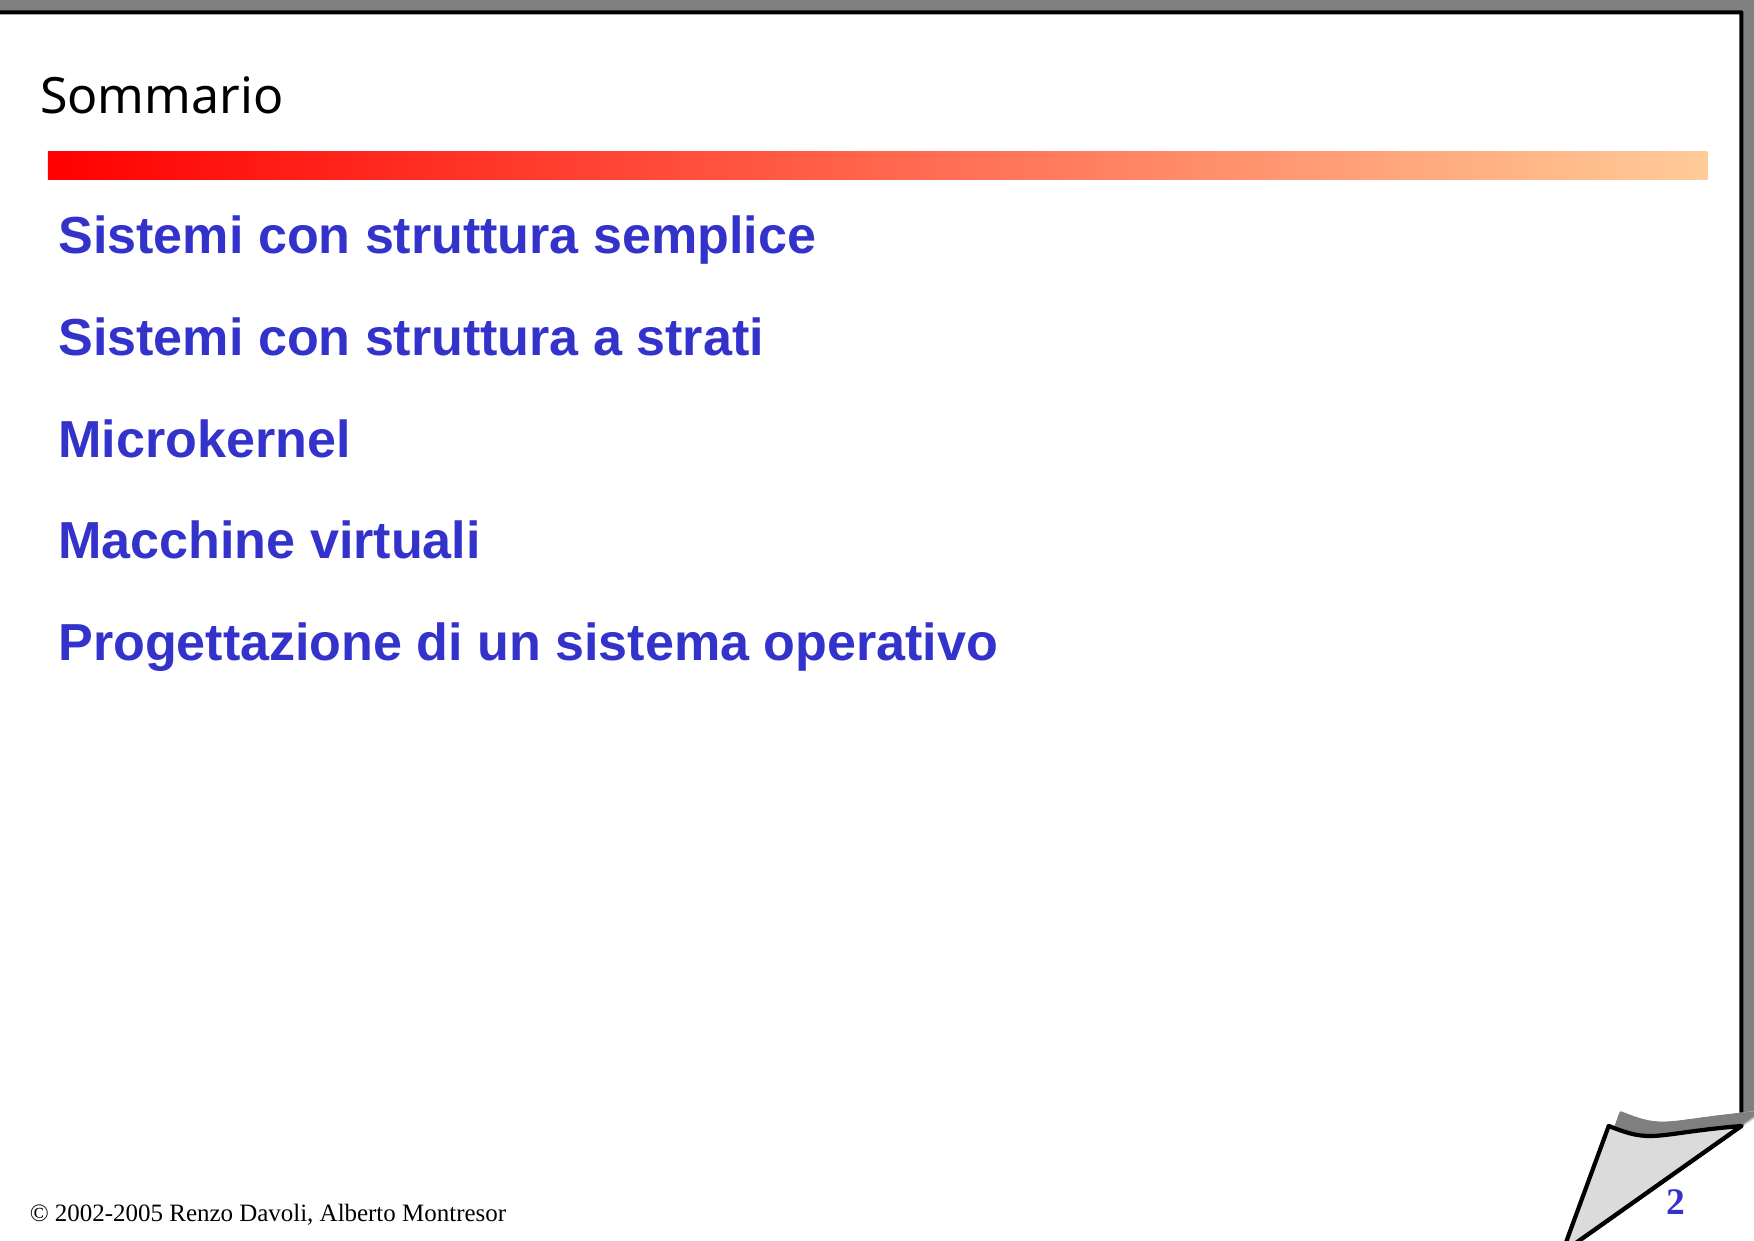

# Sommario
Sistemi con struttura semplice
Sistemi con struttura a strati
Microkernel
Macchine virtuali
Progettazione di un sistema operativo